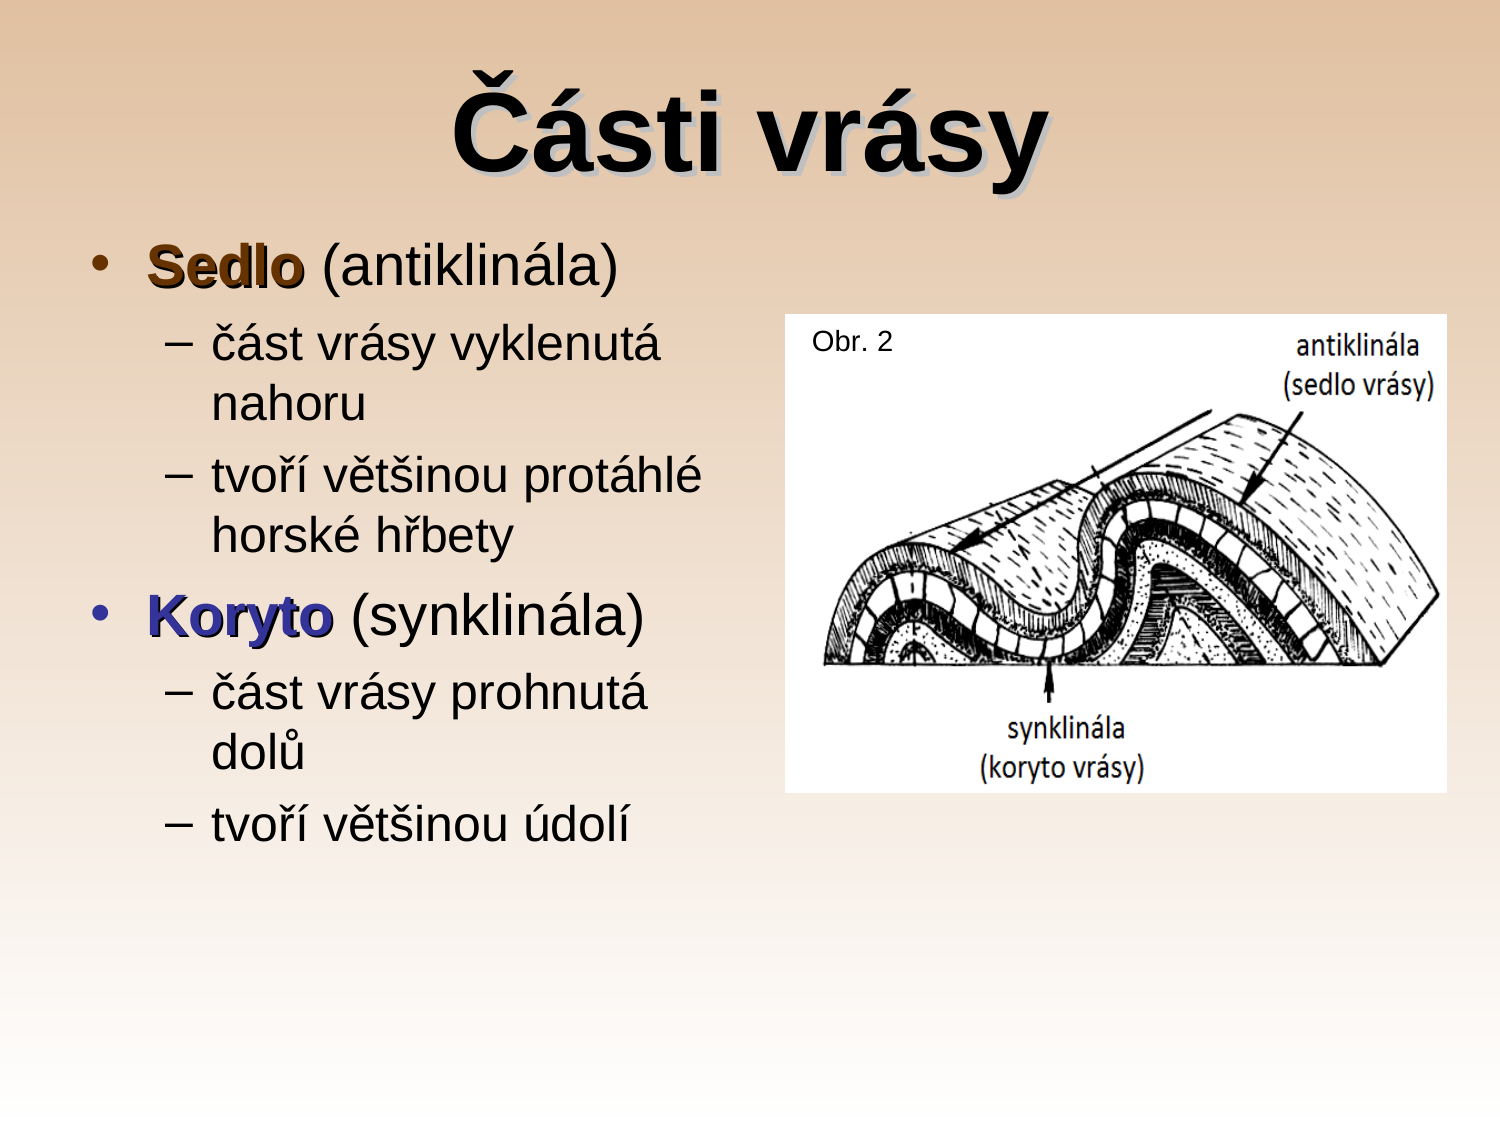

# Části vrásy
Sedlo (antiklinála)
část vrásy vyklenutá nahoru
tvoří většinou protáhlé horské hřbety
Koryto (synklinála)
část vrásy prohnutá dolů
tvoří většinou údolí
Obr. 2